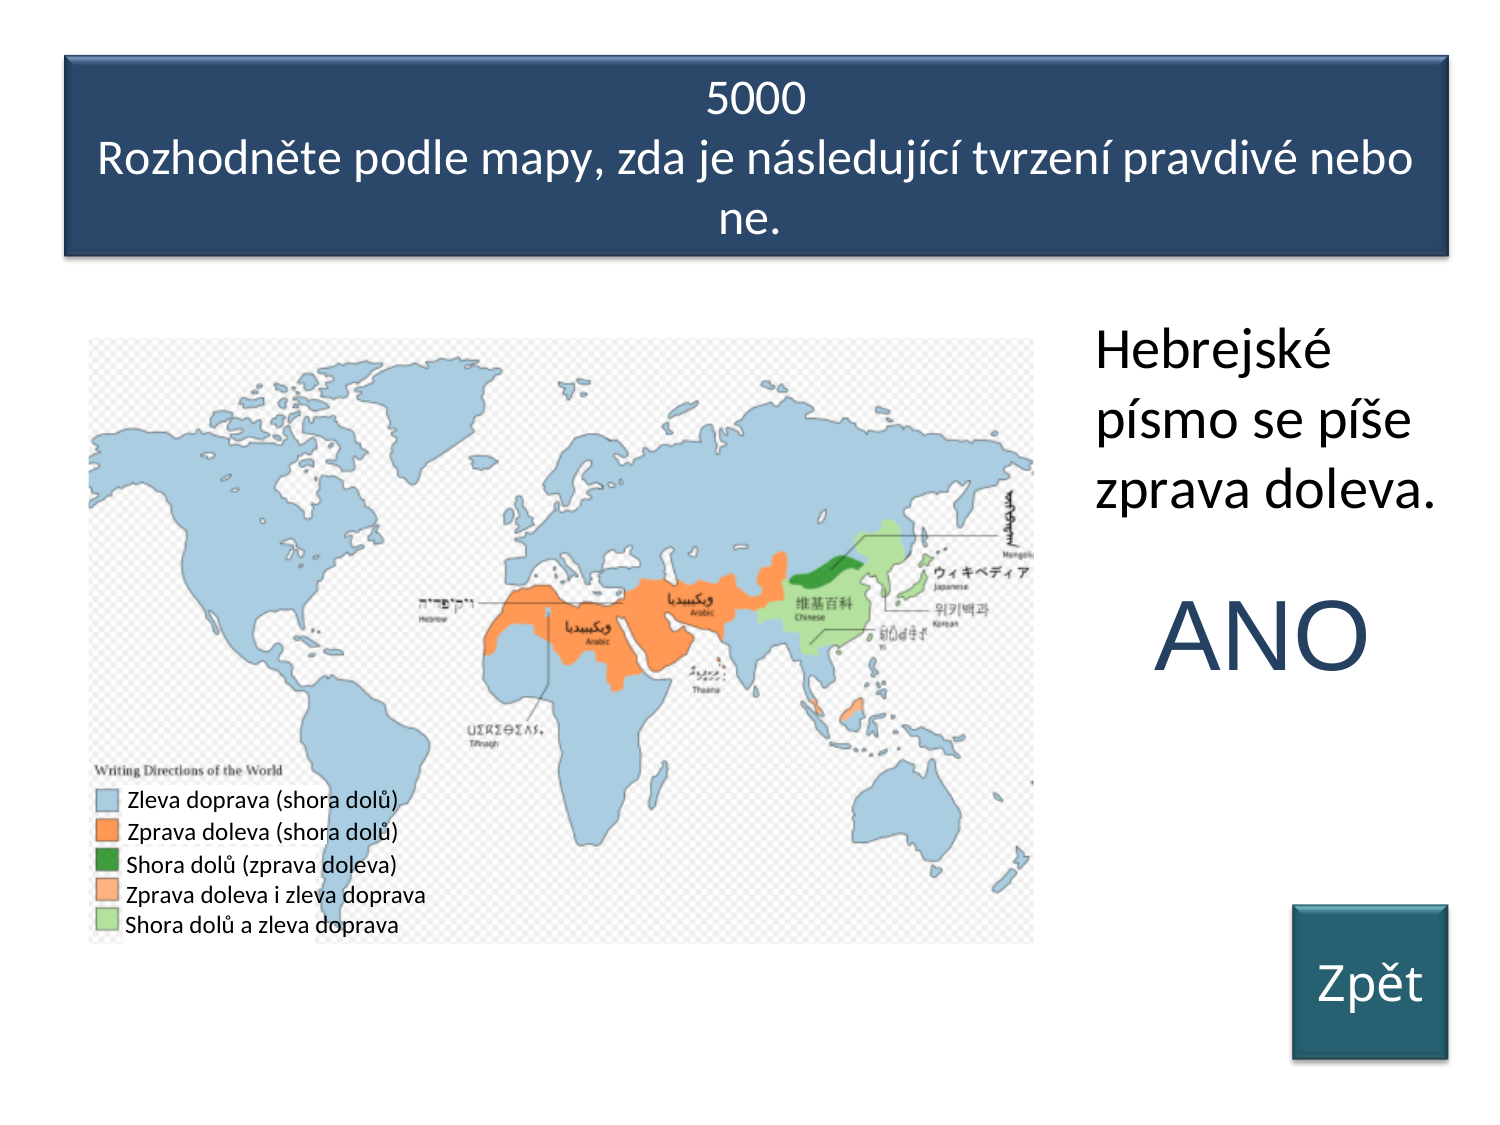

5000
Rozhodněte podle mapy, zda je následující tvrzení pravdivé nebo ne.
Hebrejské písmo se píše zprava doleva.
ANO
Zleva doprava (shora dolů)
Zprava doleva (shora dolů)
Shora dolů (zprava doleva)
Zprava doleva i zleva doprava
Zpět
Shora dolů a zleva doprava